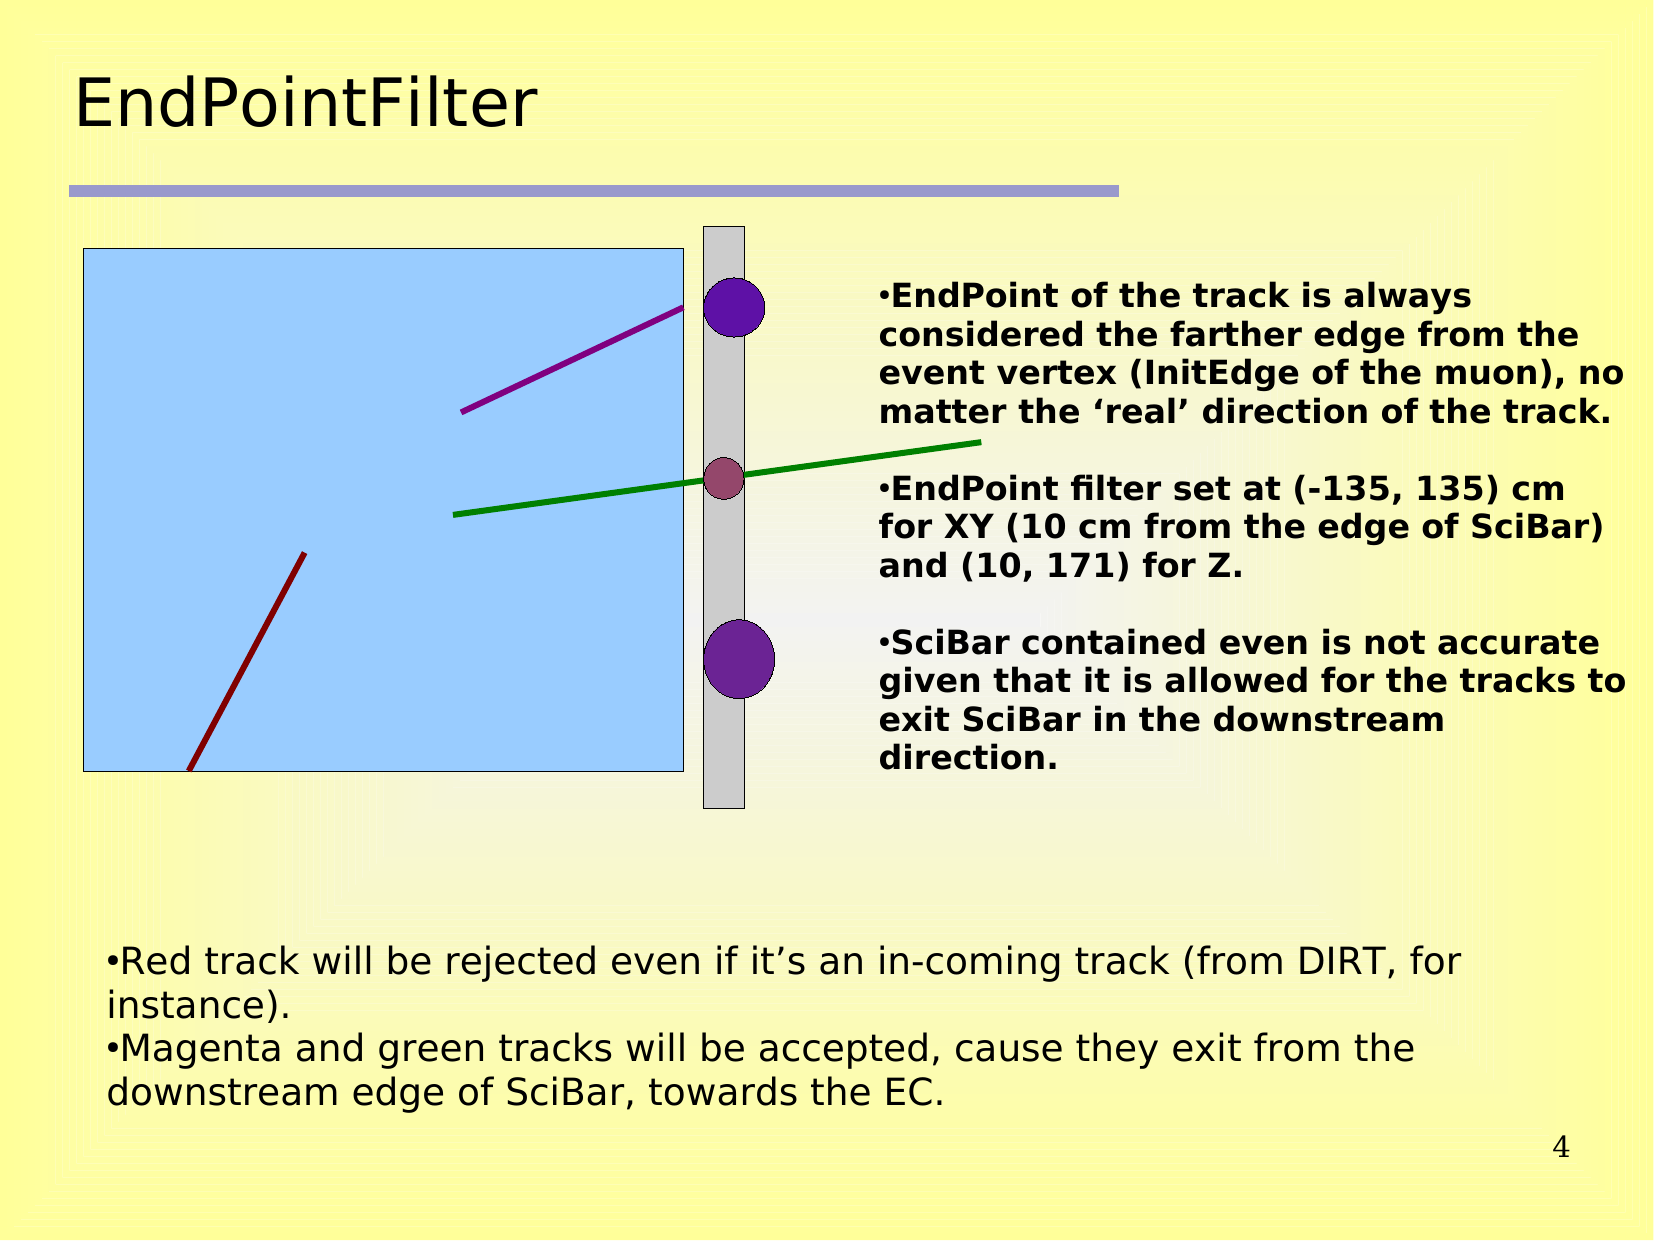

# EndPointFilter
EndPoint of the track is always considered the farther edge from the event vertex (InitEdge of the muon), no matter the ‘real’ direction of the track.
EndPoint filter set at (-135, 135) cm for XY (10 cm from the edge of SciBar) and (10, 171) for Z.
SciBar contained even is not accurate given that it is allowed for the tracks to exit SciBar in the downstream direction.
Red track will be rejected even if it’s an in-coming track (from DIRT, for instance).
Magenta and green tracks will be accepted, cause they exit from the downstream edge of SciBar, towards the EC.
4